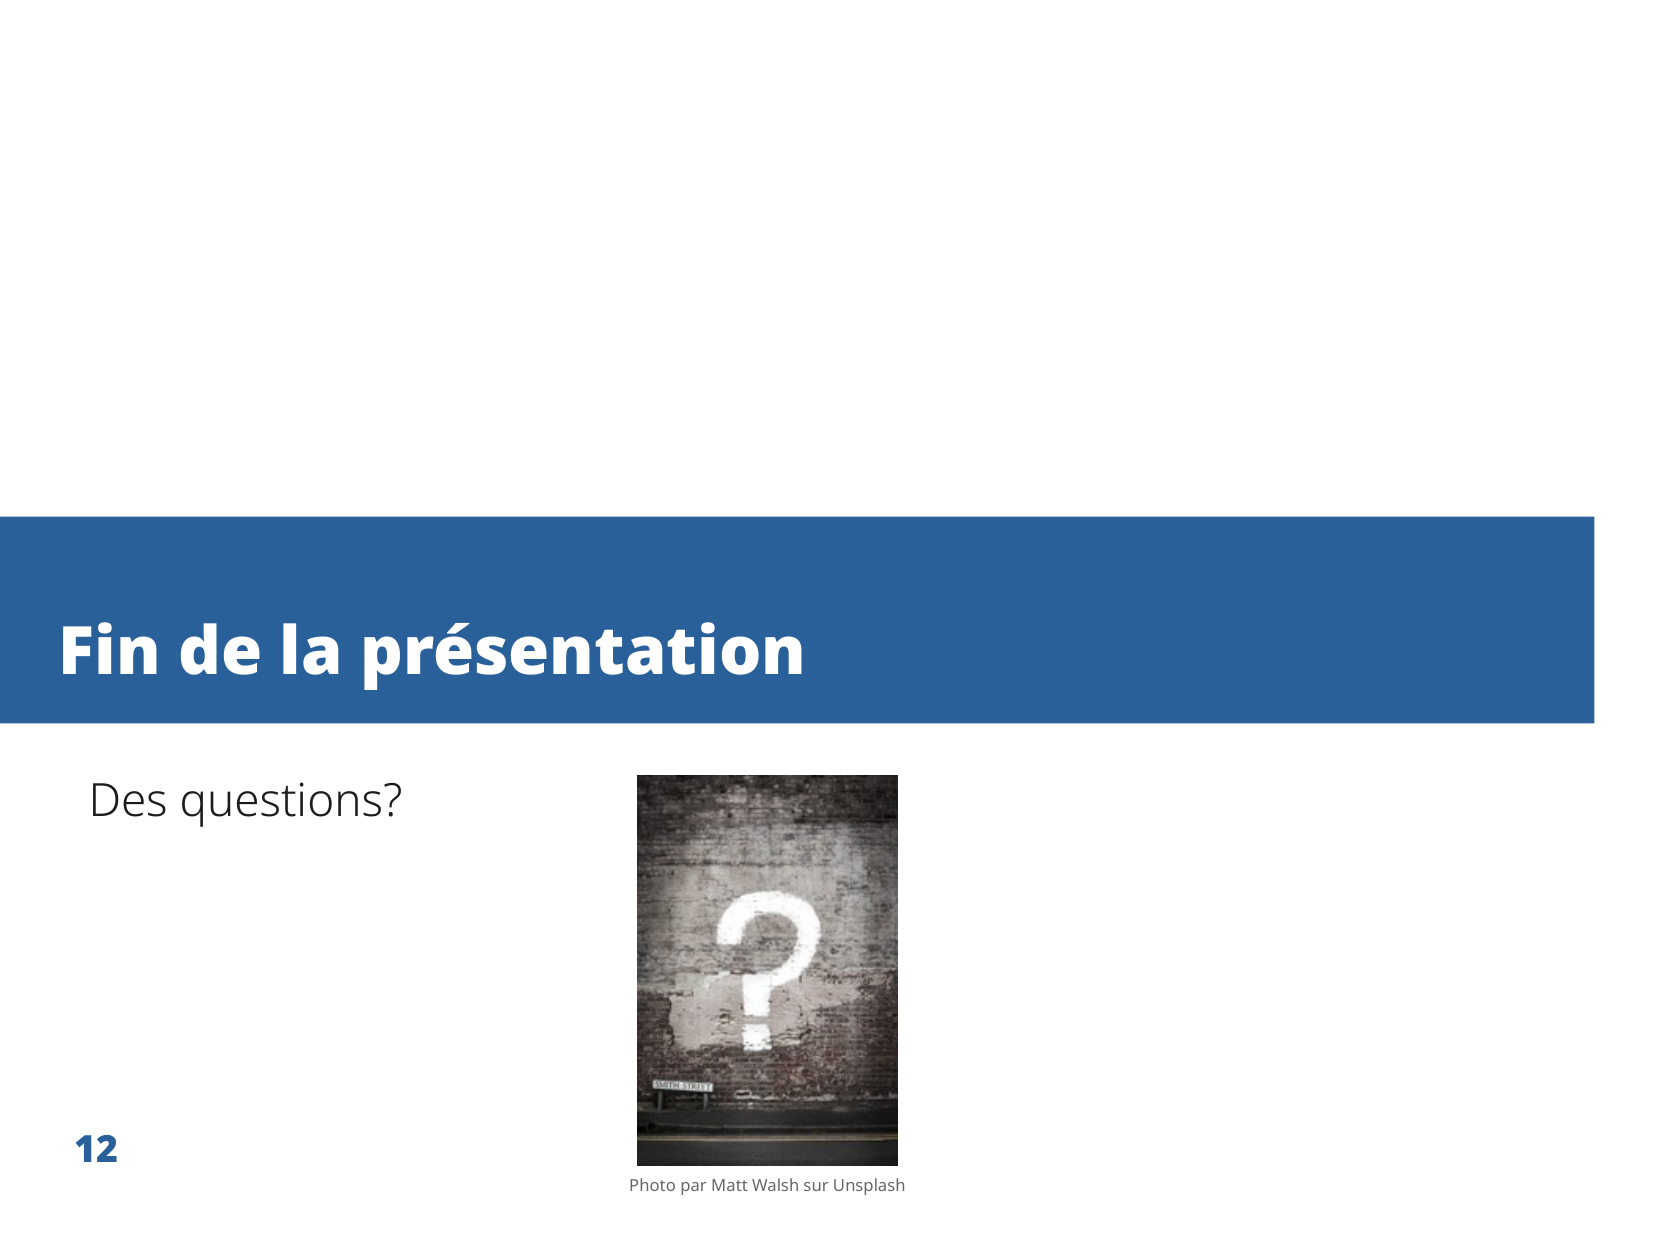

# Fin de la présentation
Des questions?
12
Photo par Matt Walsh sur Unsplash